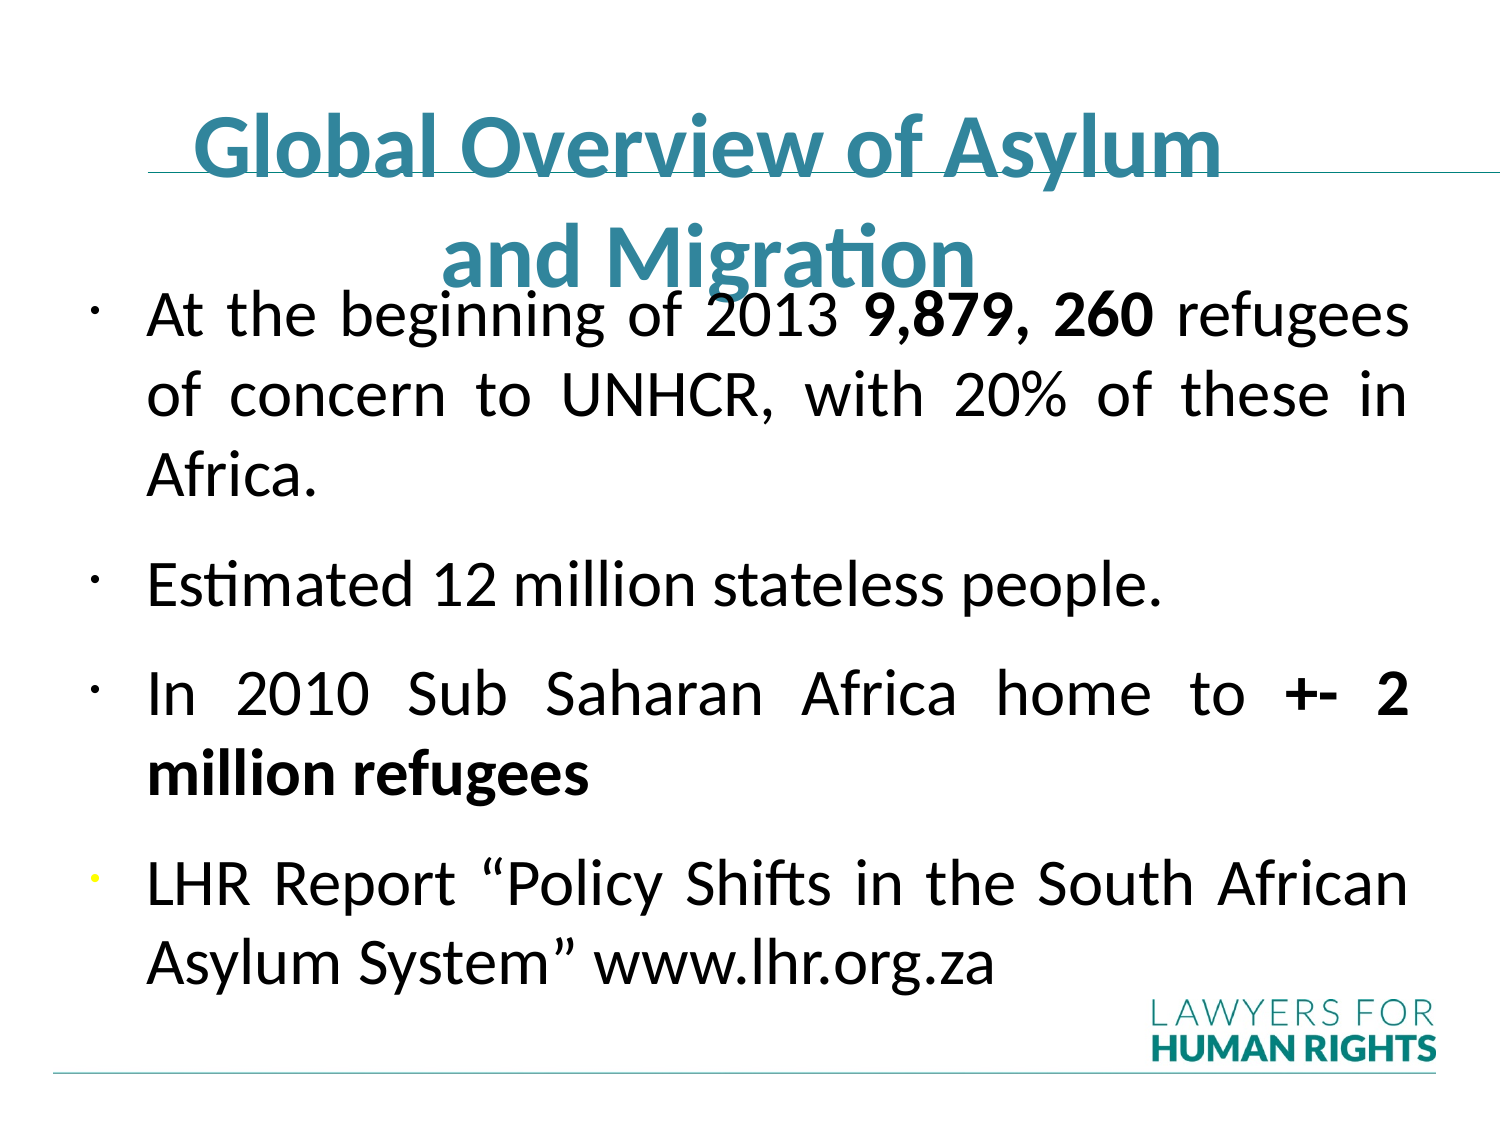

# Global Overview of Asylum and Migration
At the beginning of 2013 9,879, 260 refugees of concern to UNHCR, with 20% of these in Africa.
Estimated 12 million stateless people.
In 2010 Sub Saharan Africa home to +- 2 million refugees
LHR Report “Policy Shifts in the South African Asylum System” www.lhr.org.za